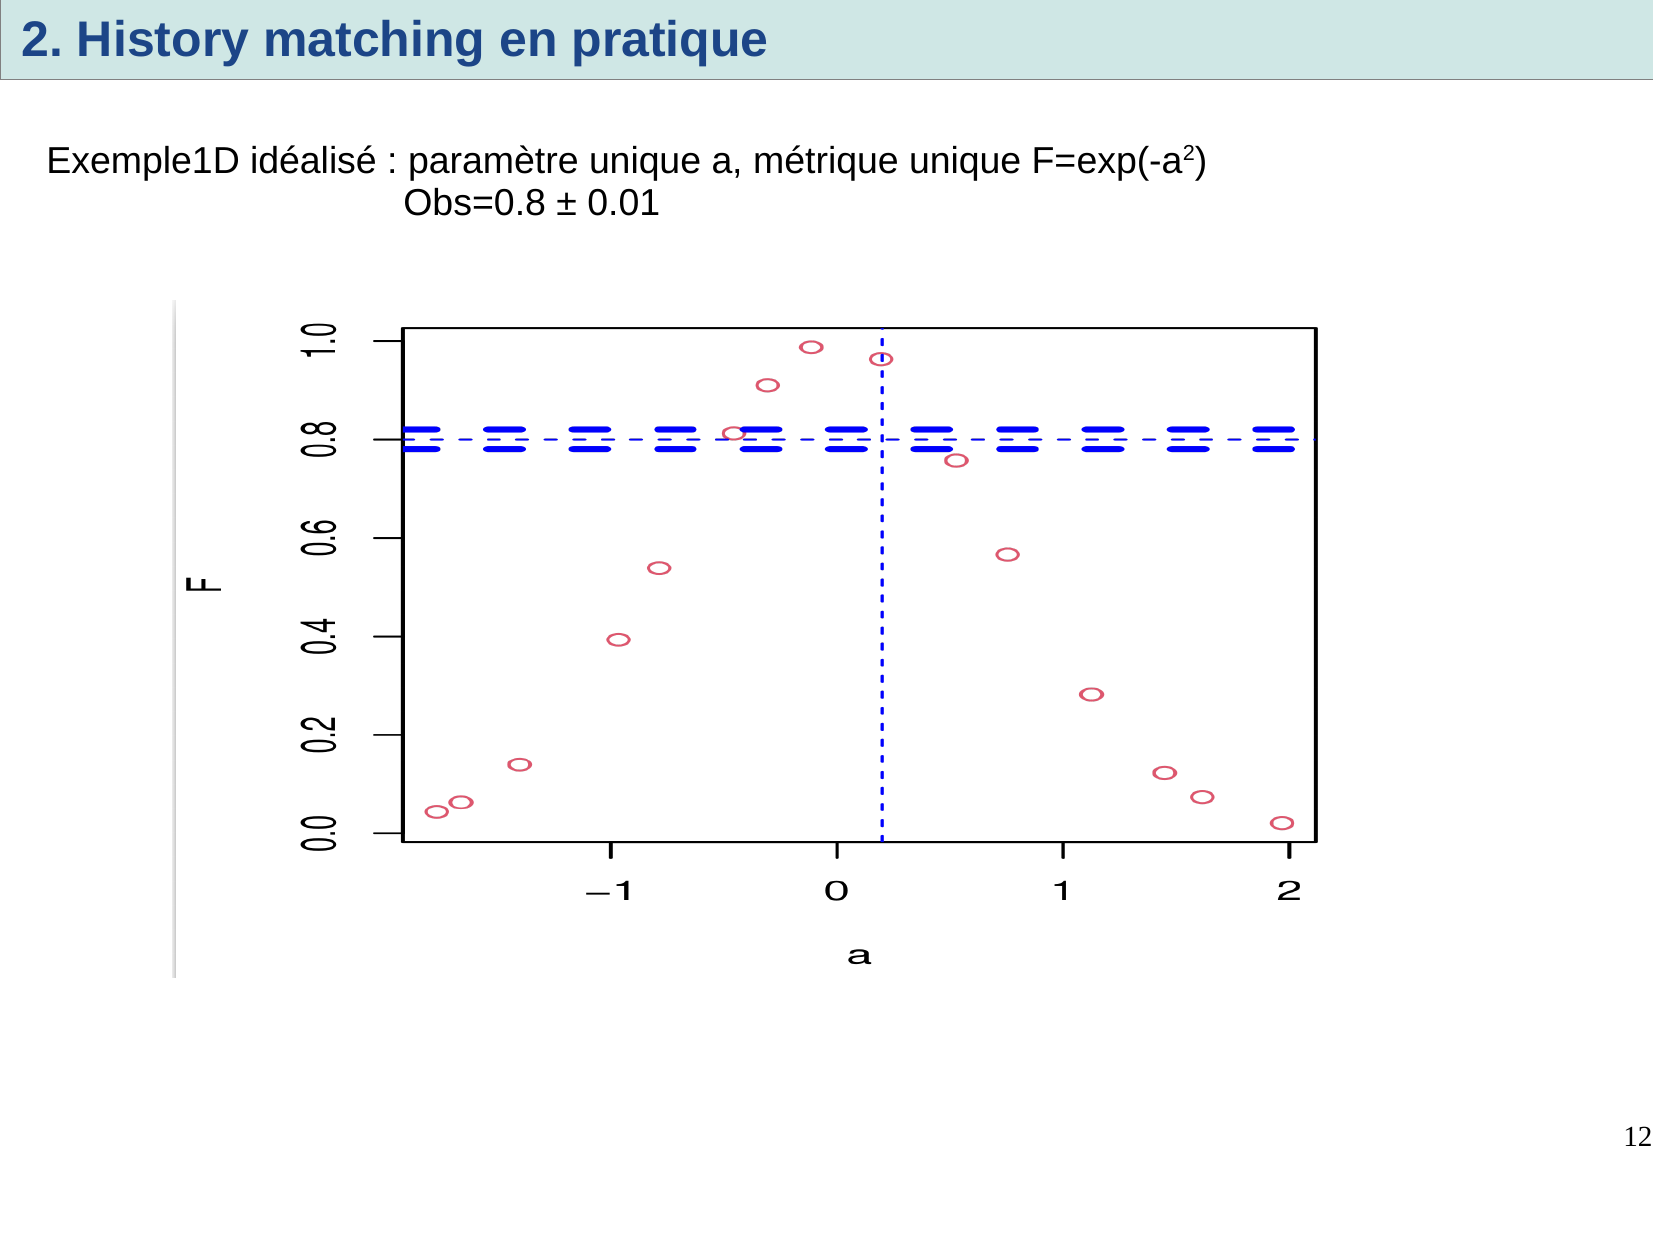

2. History matching en pratique
Exemple1D idéalisé : paramètre unique a, métrique unique F=exp(-a2)
 Obs=0.8 ± 0.01
12